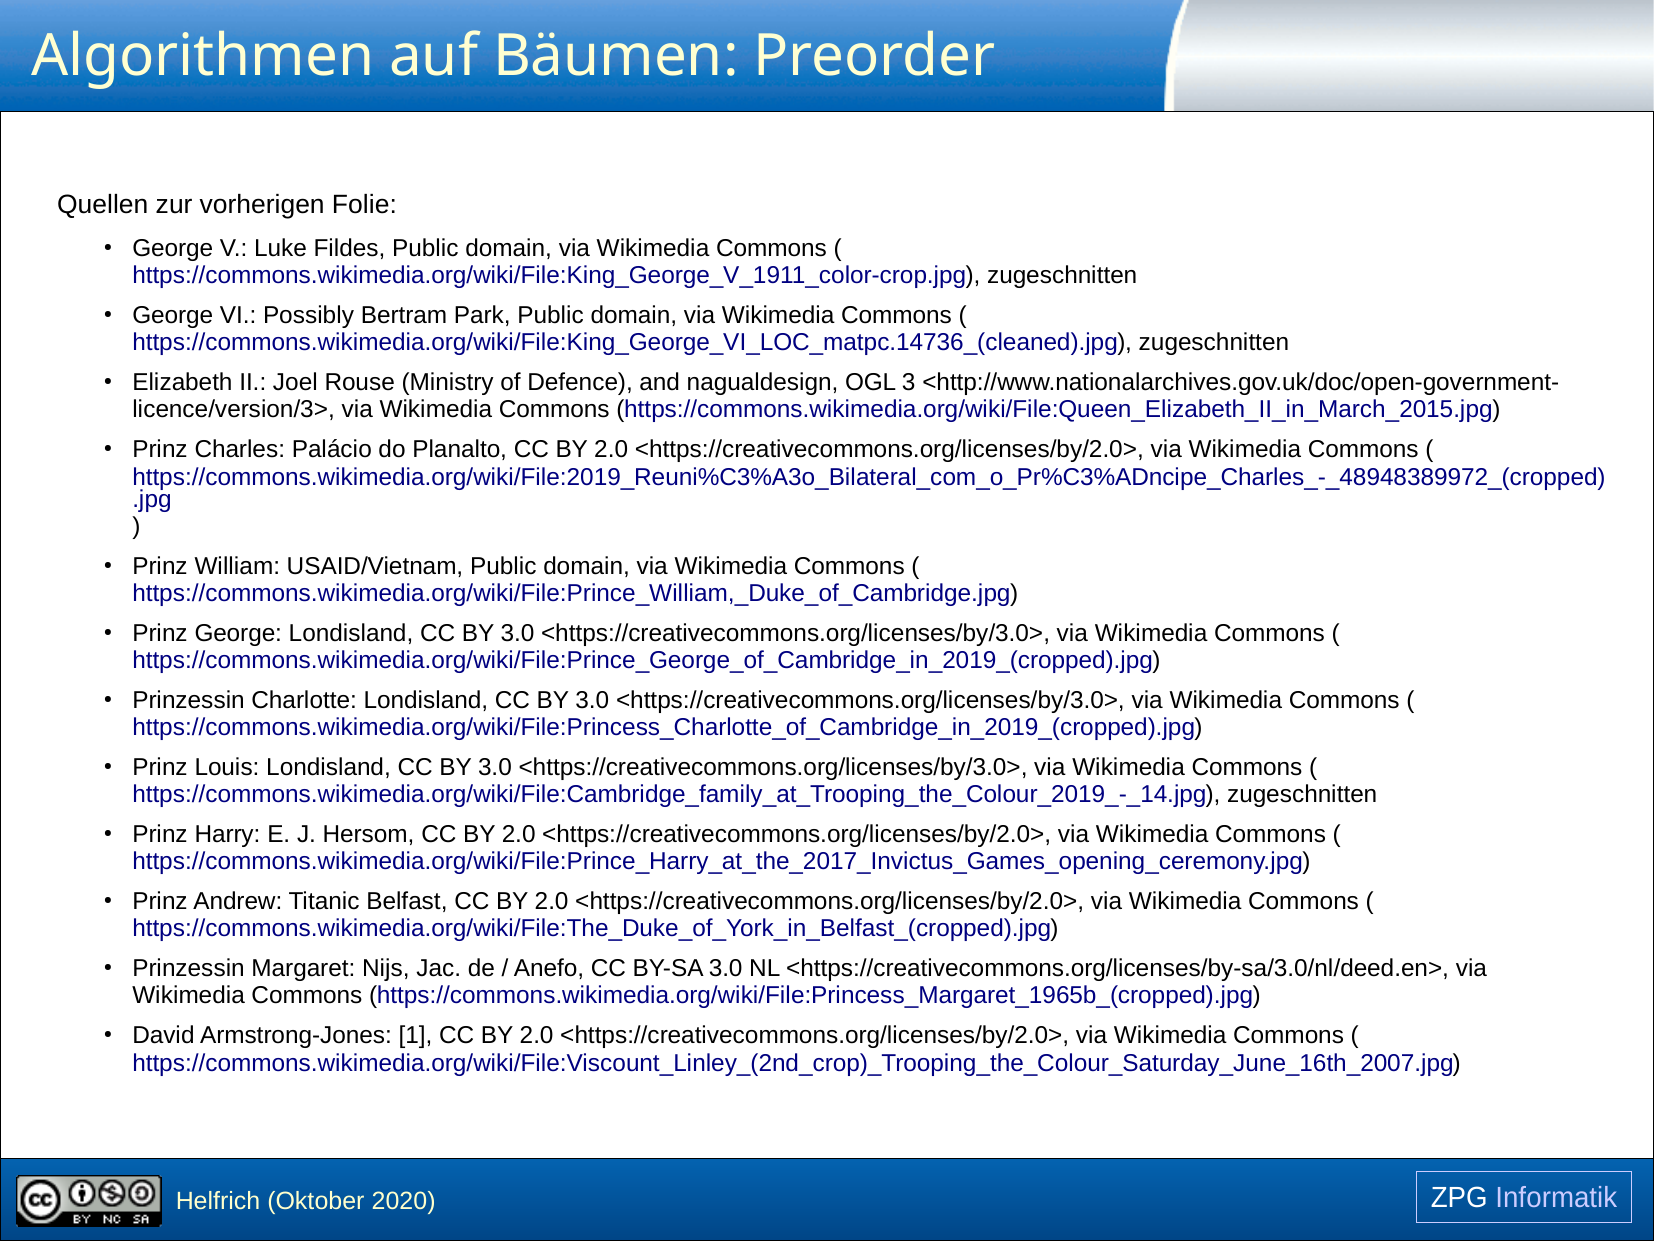

# Algorithmen auf Bäumen: Preorder
Quellen zur vorherigen Folie:
George V.: Luke Fildes, Public domain, via Wikimedia Commons (https://commons.wikimedia.org/wiki/File:King_George_V_1911_color-crop.jpg), zugeschnitten
George VI.: Possibly Bertram Park, Public domain, via Wikimedia Commons (https://commons.wikimedia.org/wiki/File:King_George_VI_LOC_matpc.14736_(cleaned).jpg), zugeschnitten
Elizabeth II.: Joel Rouse (Ministry of Defence), and nagualdesign, OGL 3 <http://www.nationalarchives.gov.uk/doc/open-government-licence/version/3>, via Wikimedia Commons (https://commons.wikimedia.org/wiki/File:Queen_Elizabeth_II_in_March_2015.jpg)
Prinz Charles: Palácio do Planalto, CC BY 2.0 <https://creativecommons.org/licenses/by/2.0>, via Wikimedia Commons (https://commons.wikimedia.org/wiki/File:2019_Reuni%C3%A3o_Bilateral_com_o_Pr%C3%ADncipe_Charles_-_48948389972_(cropped).jpg)
Prinz William: USAID/Vietnam, Public domain, via Wikimedia Commons (https://commons.wikimedia.org/wiki/File:Prince_William,_Duke_of_Cambridge.jpg)
Prinz George: Londisland, CC BY 3.0 <https://creativecommons.org/licenses/by/3.0>, via Wikimedia Commons (https://commons.wikimedia.org/wiki/File:Prince_George_of_Cambridge_in_2019_(cropped).jpg)
Prinzessin Charlotte: Londisland, CC BY 3.0 <https://creativecommons.org/licenses/by/3.0>, via Wikimedia Commons (https://commons.wikimedia.org/wiki/File:Princess_Charlotte_of_Cambridge_in_2019_(cropped).jpg)
Prinz Louis: Londisland, CC BY 3.0 <https://creativecommons.org/licenses/by/3.0>, via Wikimedia Commons (https://commons.wikimedia.org/wiki/File:Cambridge_family_at_Trooping_the_Colour_2019_-_14.jpg), zugeschnitten
Prinz Harry: E. J. Hersom, CC BY 2.0 <https://creativecommons.org/licenses/by/2.0>, via Wikimedia Commons (https://commons.wikimedia.org/wiki/File:Prince_Harry_at_the_2017_Invictus_Games_opening_ceremony.jpg)
Prinz Andrew: Titanic Belfast, CC BY 2.0 <https://creativecommons.org/licenses/by/2.0>, via Wikimedia Commons (https://commons.wikimedia.org/wiki/File:The_Duke_of_York_in_Belfast_(cropped).jpg)
Prinzessin Margaret: Nijs, Jac. de / Anefo, CC BY-SA 3.0 NL <https://creativecommons.org/licenses/by-sa/3.0/nl/deed.en>, via Wikimedia Commons (https://commons.wikimedia.org/wiki/File:Princess_Margaret_1965b_(cropped).jpg)
David Armstrong-Jones: [1], CC BY 2.0 <https://creativecommons.org/licenses/by/2.0>, via Wikimedia Commons (https://commons.wikimedia.org/wiki/File:Viscount_Linley_(2nd_crop)_Trooping_the_Colour_Saturday_June_16th_2007.jpg)